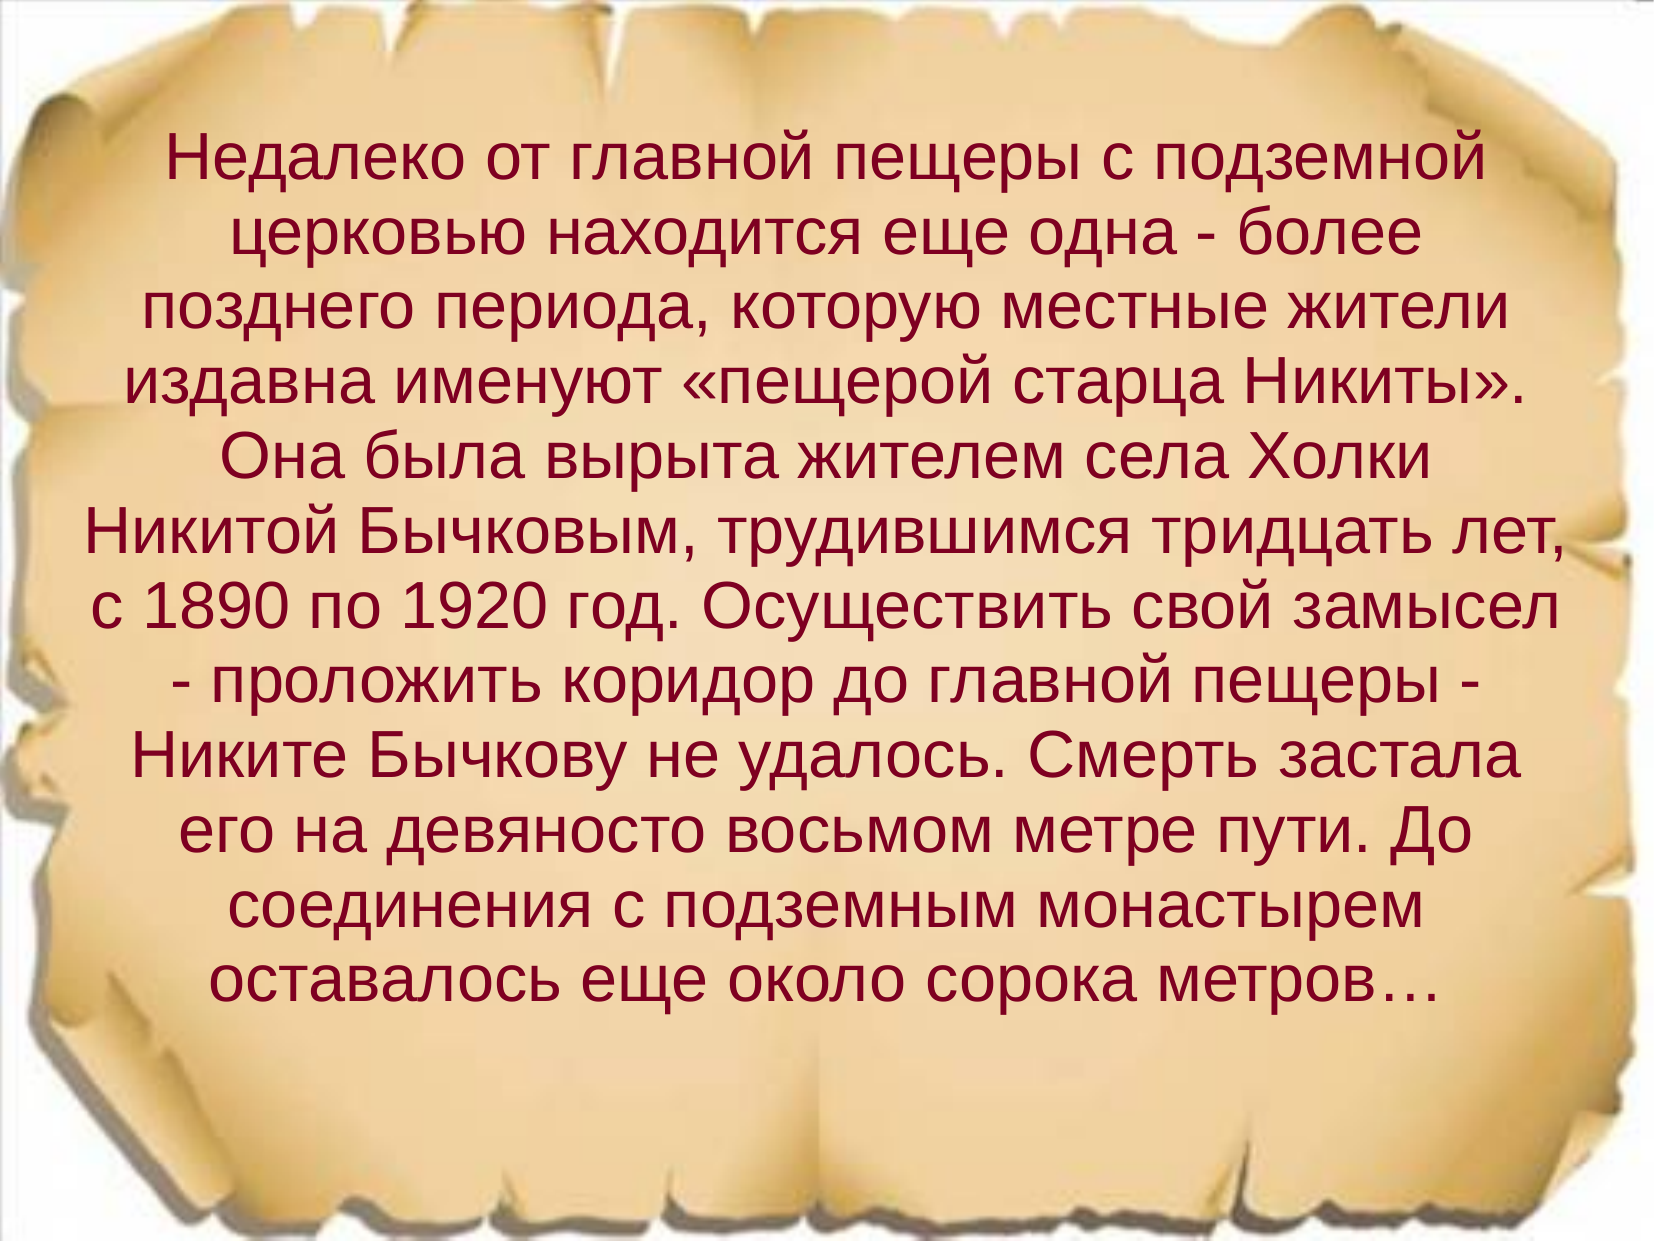

# Недалеко от главной пещеры с подземной церковью находится еще одна - более позднего периода, которую местные жители издавна именуют «пещерой старца Никиты». Она была вырыта жителем села Холки Никитой Бычковым, трудившимся тридцать лет, с 1890 по 1920 год. Осуществить свой замысел - проложить коридор до главной пещеры - Никите Бычкову не удалось. Смерть застала его на девяносто восьмом метре пути. До соединения с подземным монастырем оставалось еще около сорока метров…